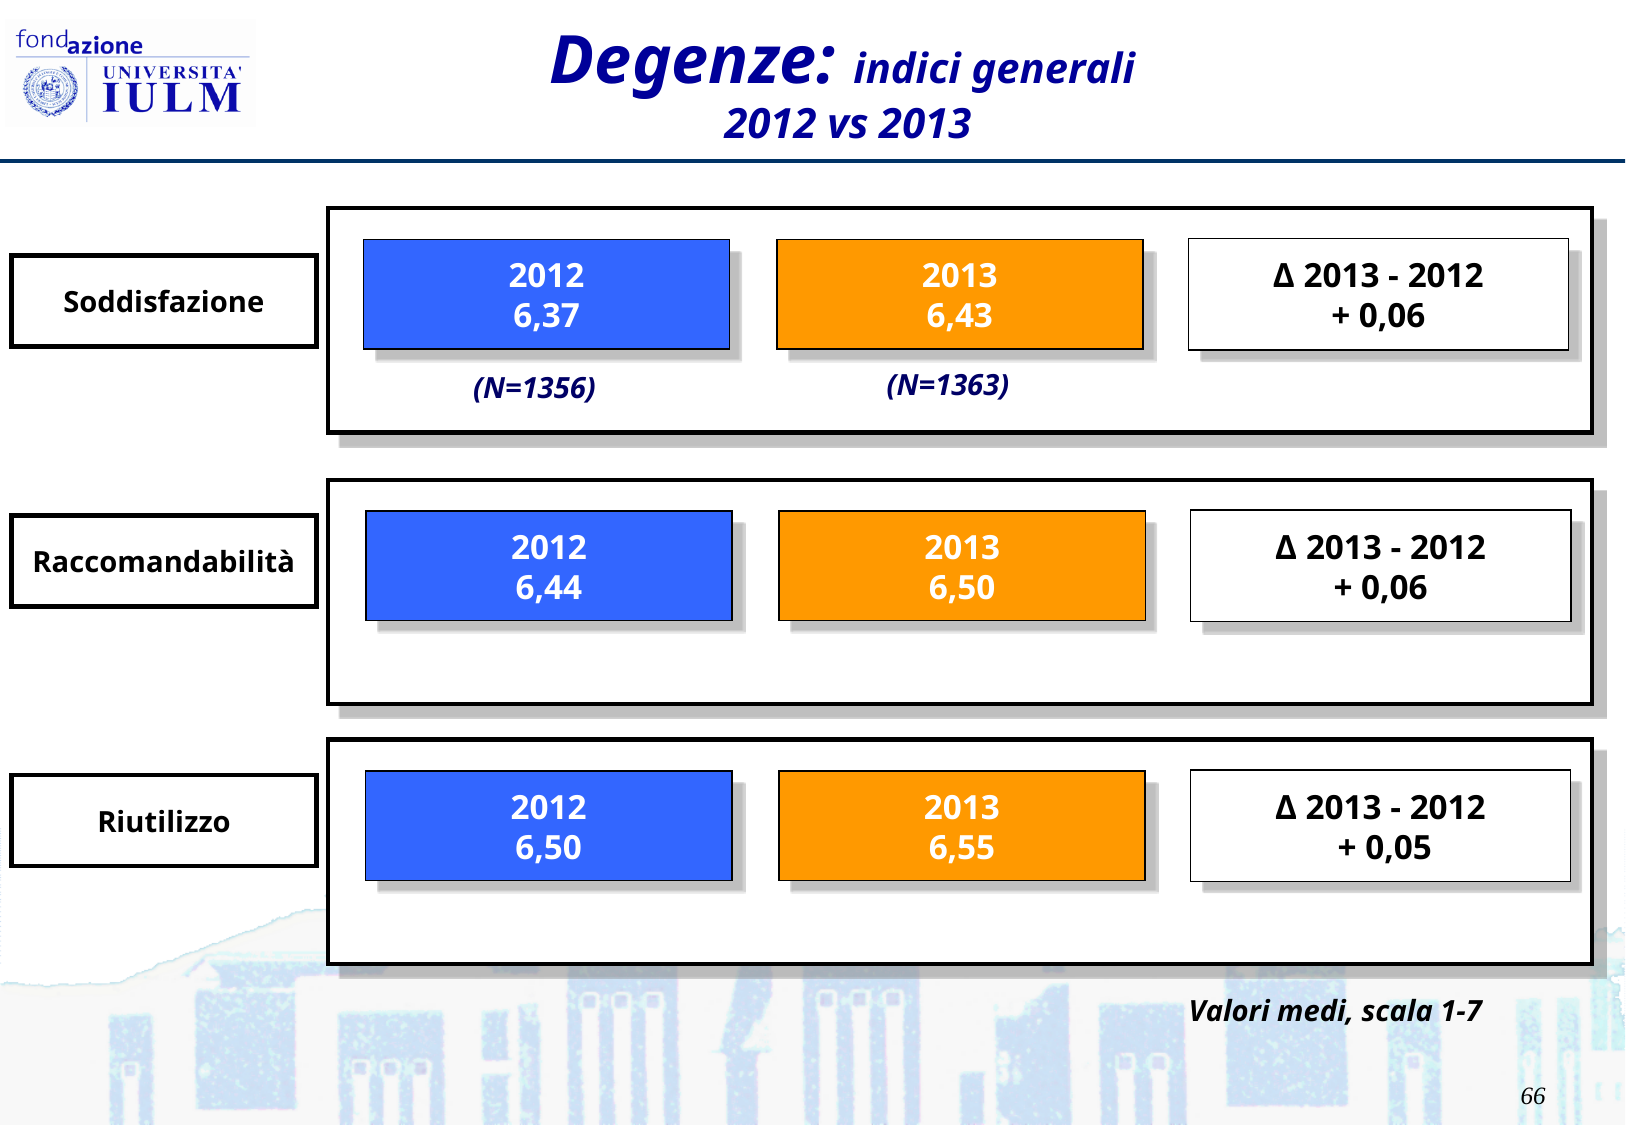

Degenze: indici generali
2012 vs 2013
Δ 2013 - 2012
+ 0,06
2012
6,37
2013
6,43
Soddisfazione
(N=1363)
(N=1356)
Δ 2013 - 2012
+ 0,06
2012
6,44
2013
6,50
Raccomandabilità
Δ 2013 - 2012
 + 0,05
2012
6,50
2013
6,55
Riutilizzo
Valori medi, scala 1-7